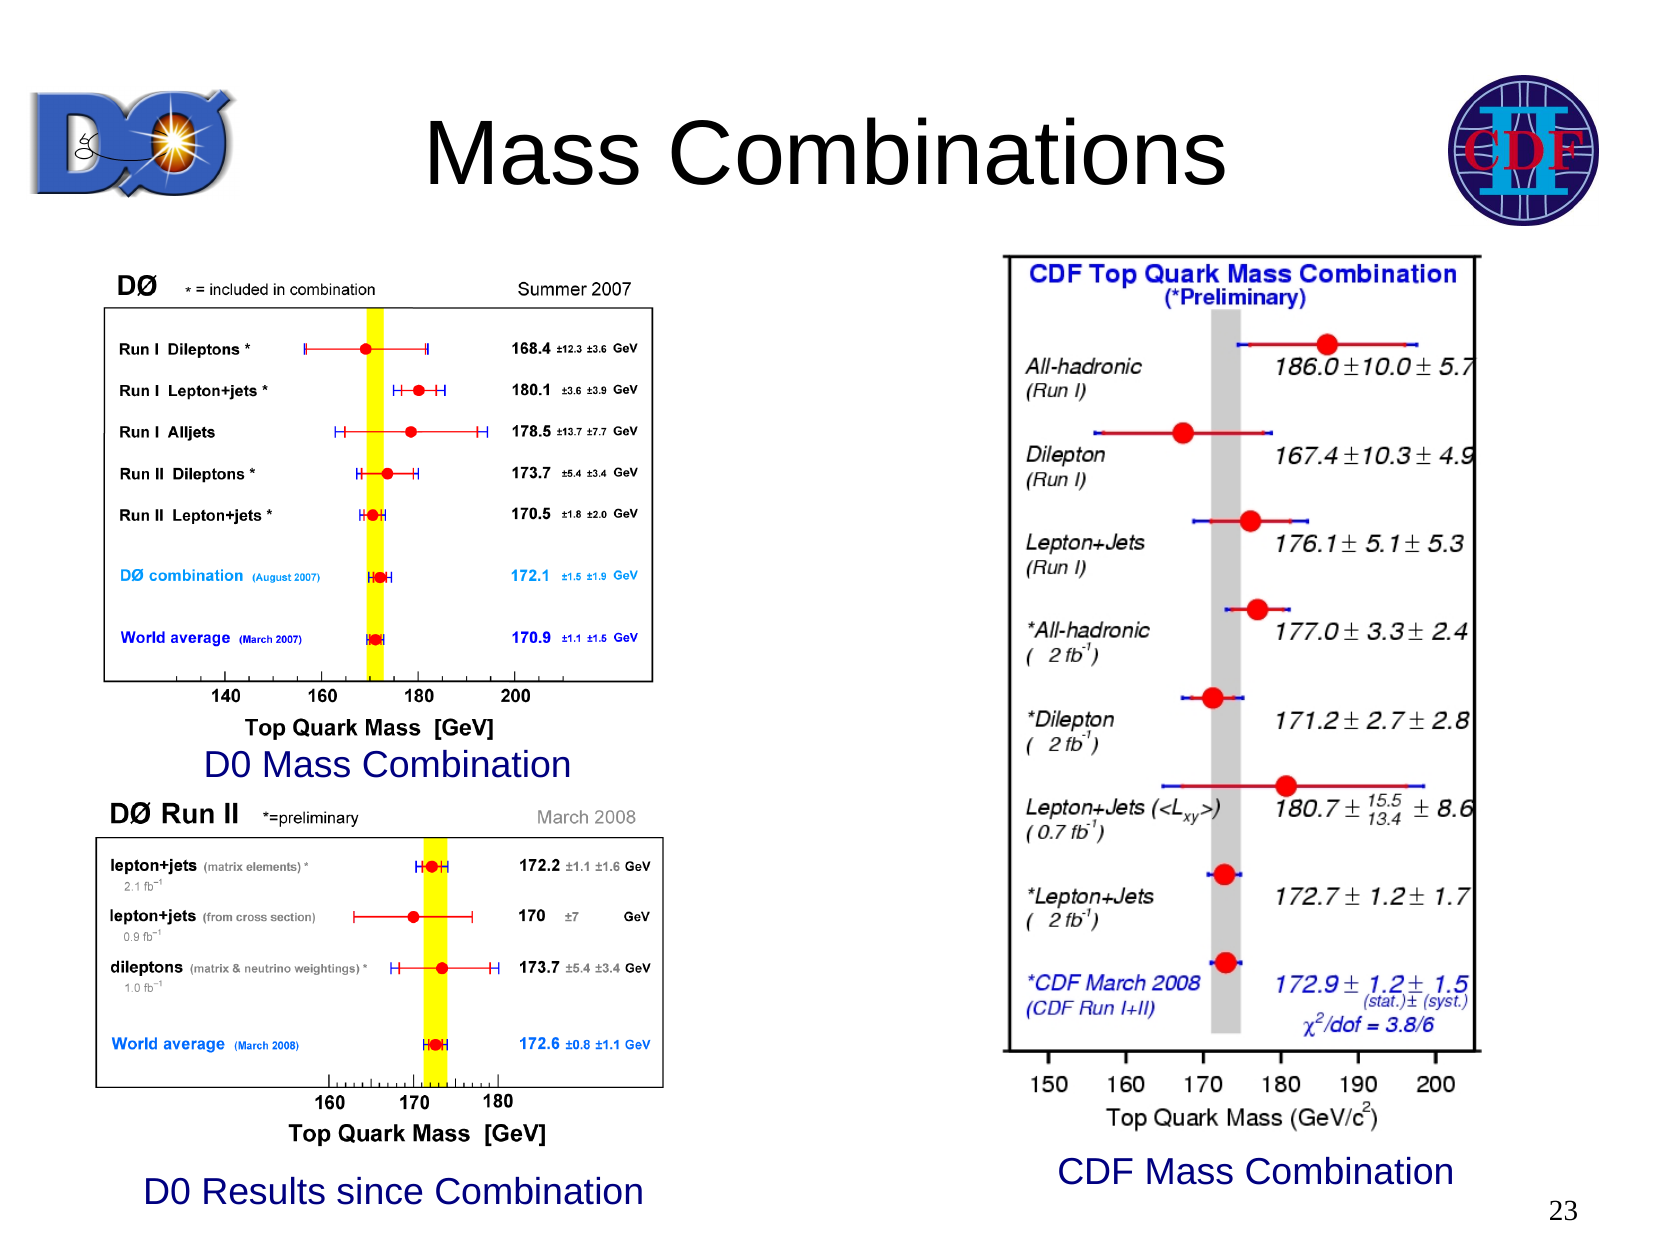

# Mass Combinations
D0 Mass Combination
CDF Mass Combination
D0 Results since Combination
23